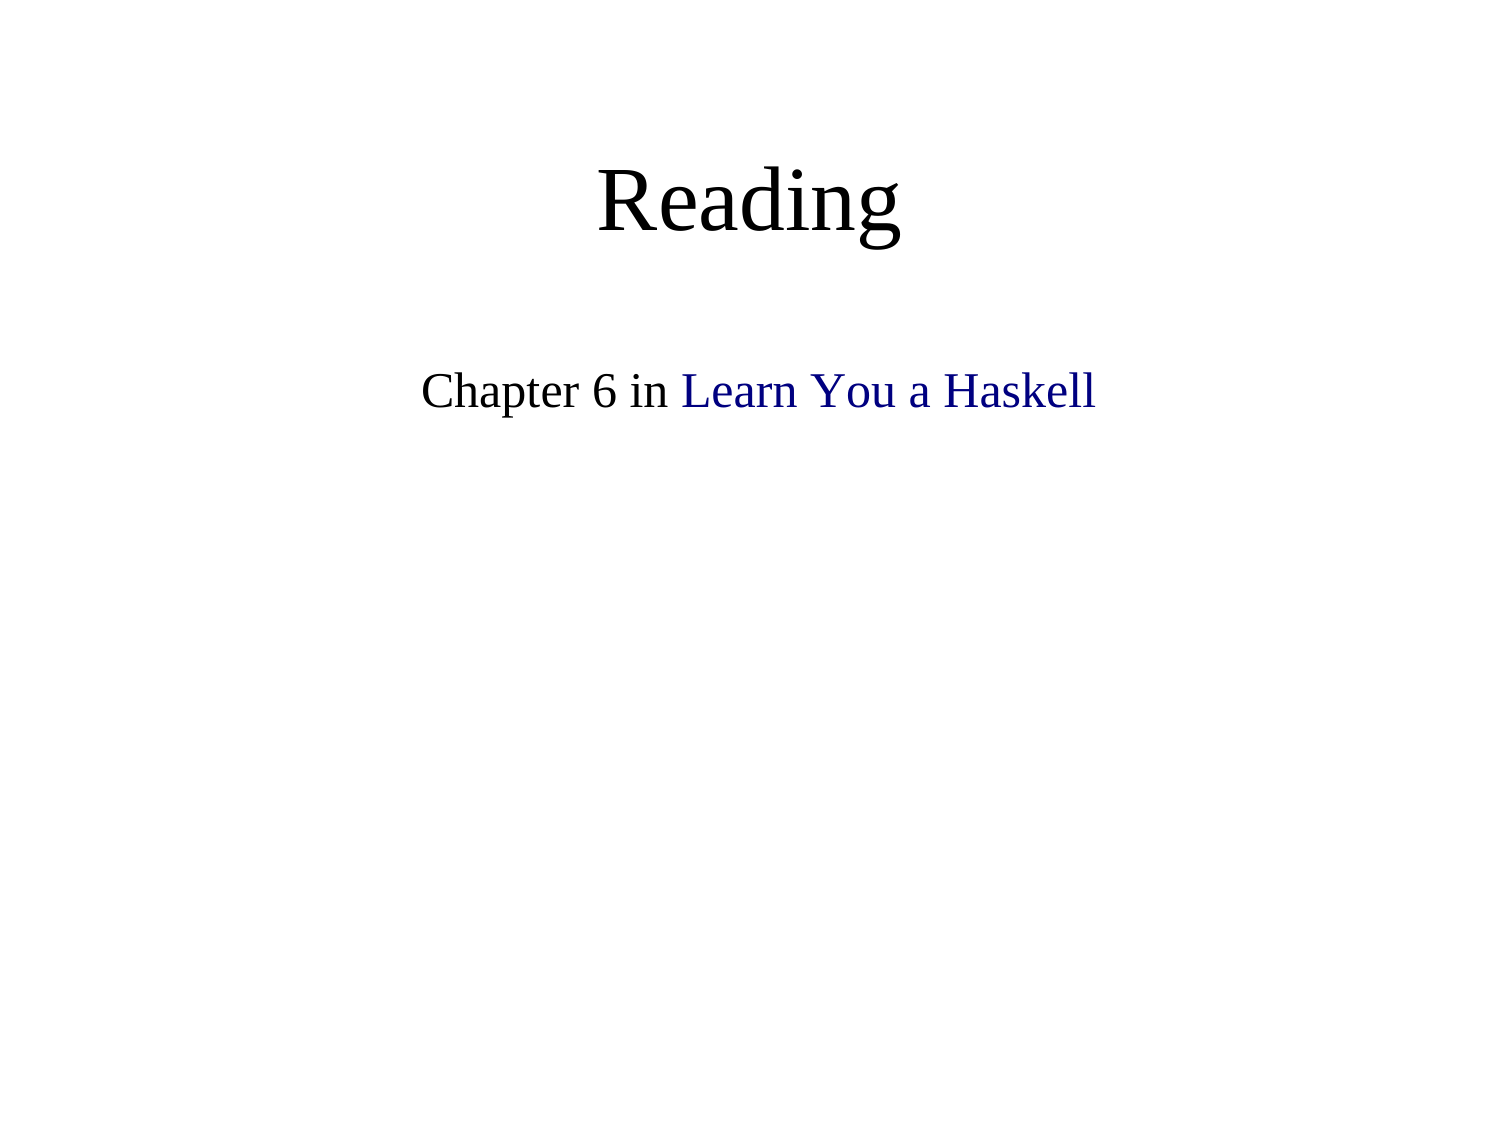

# Reading
Chapter 6 in Learn You a Haskell